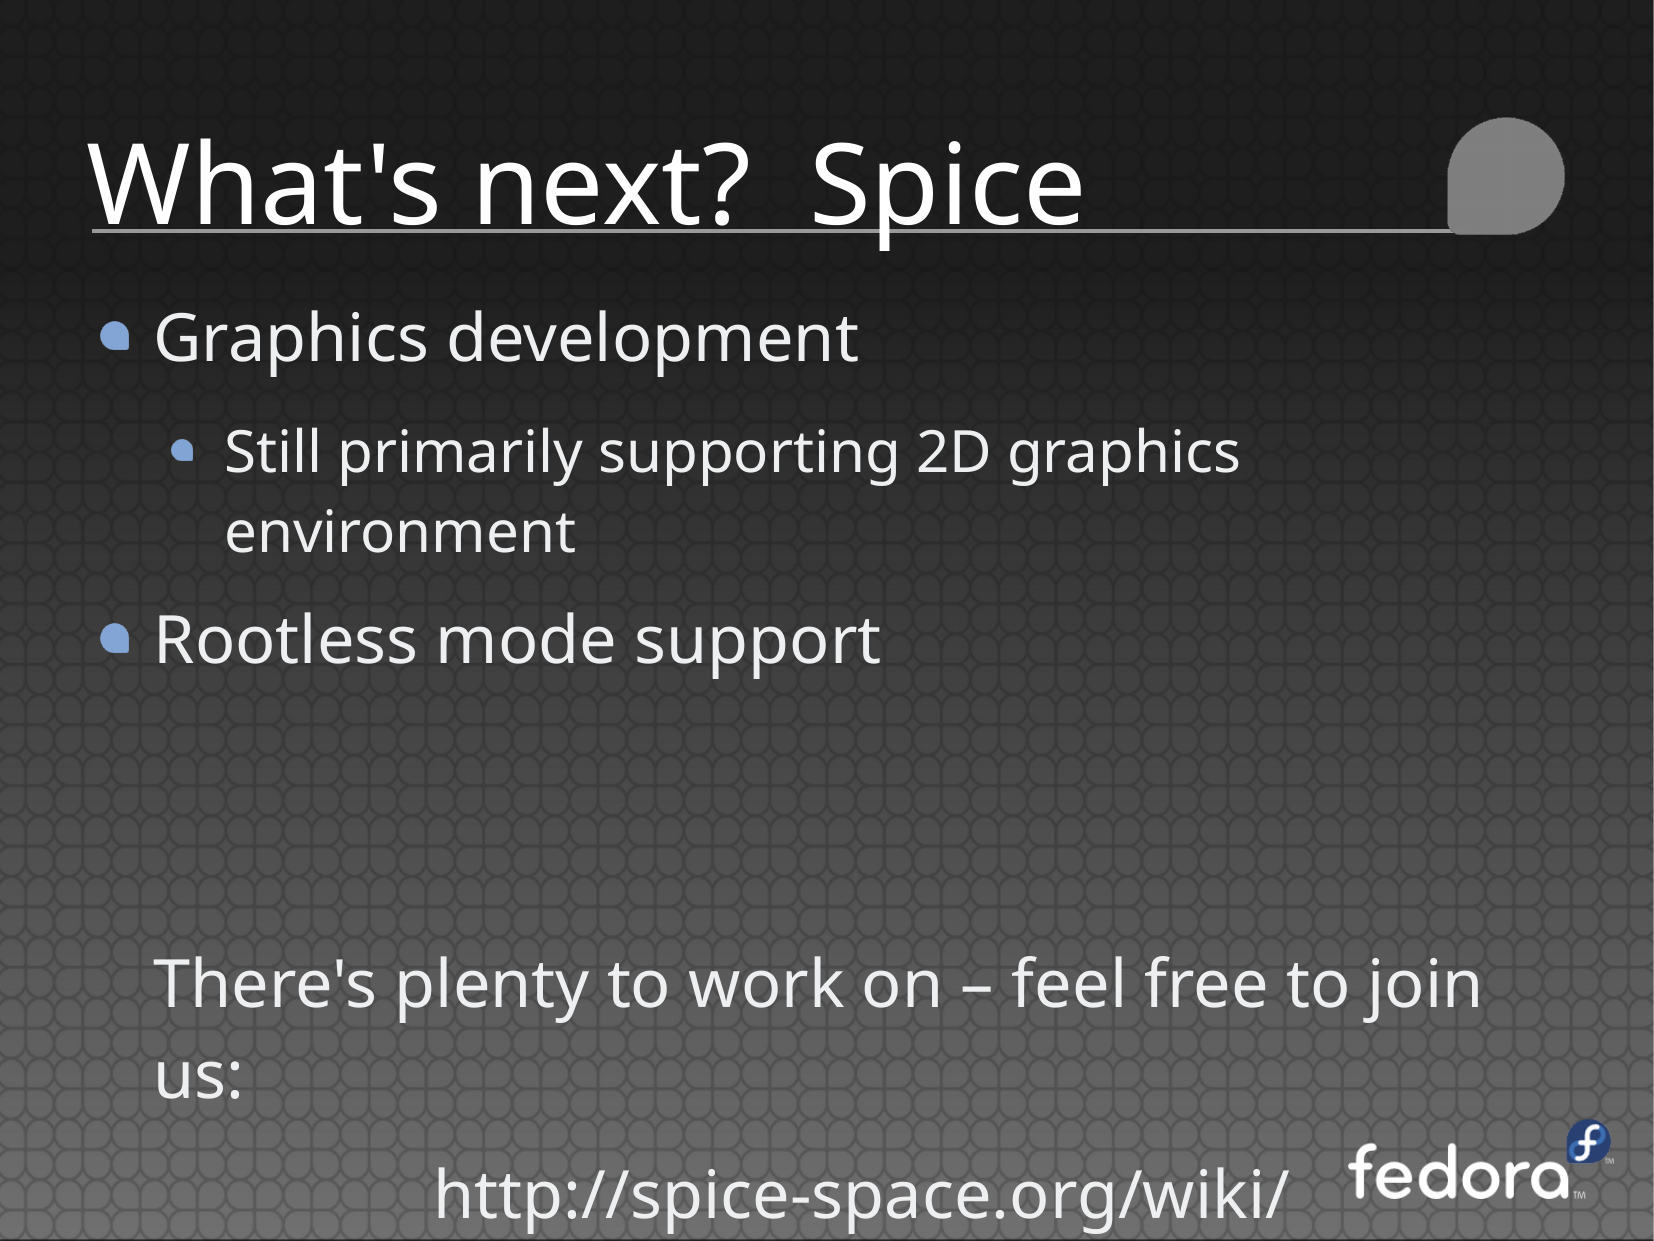

# What's next? Spice
Graphics development
Still primarily supporting 2D graphics environment
Rootless mode support
There's plenty to work on – feel free to join us:
http://spice-space.org/wiki/